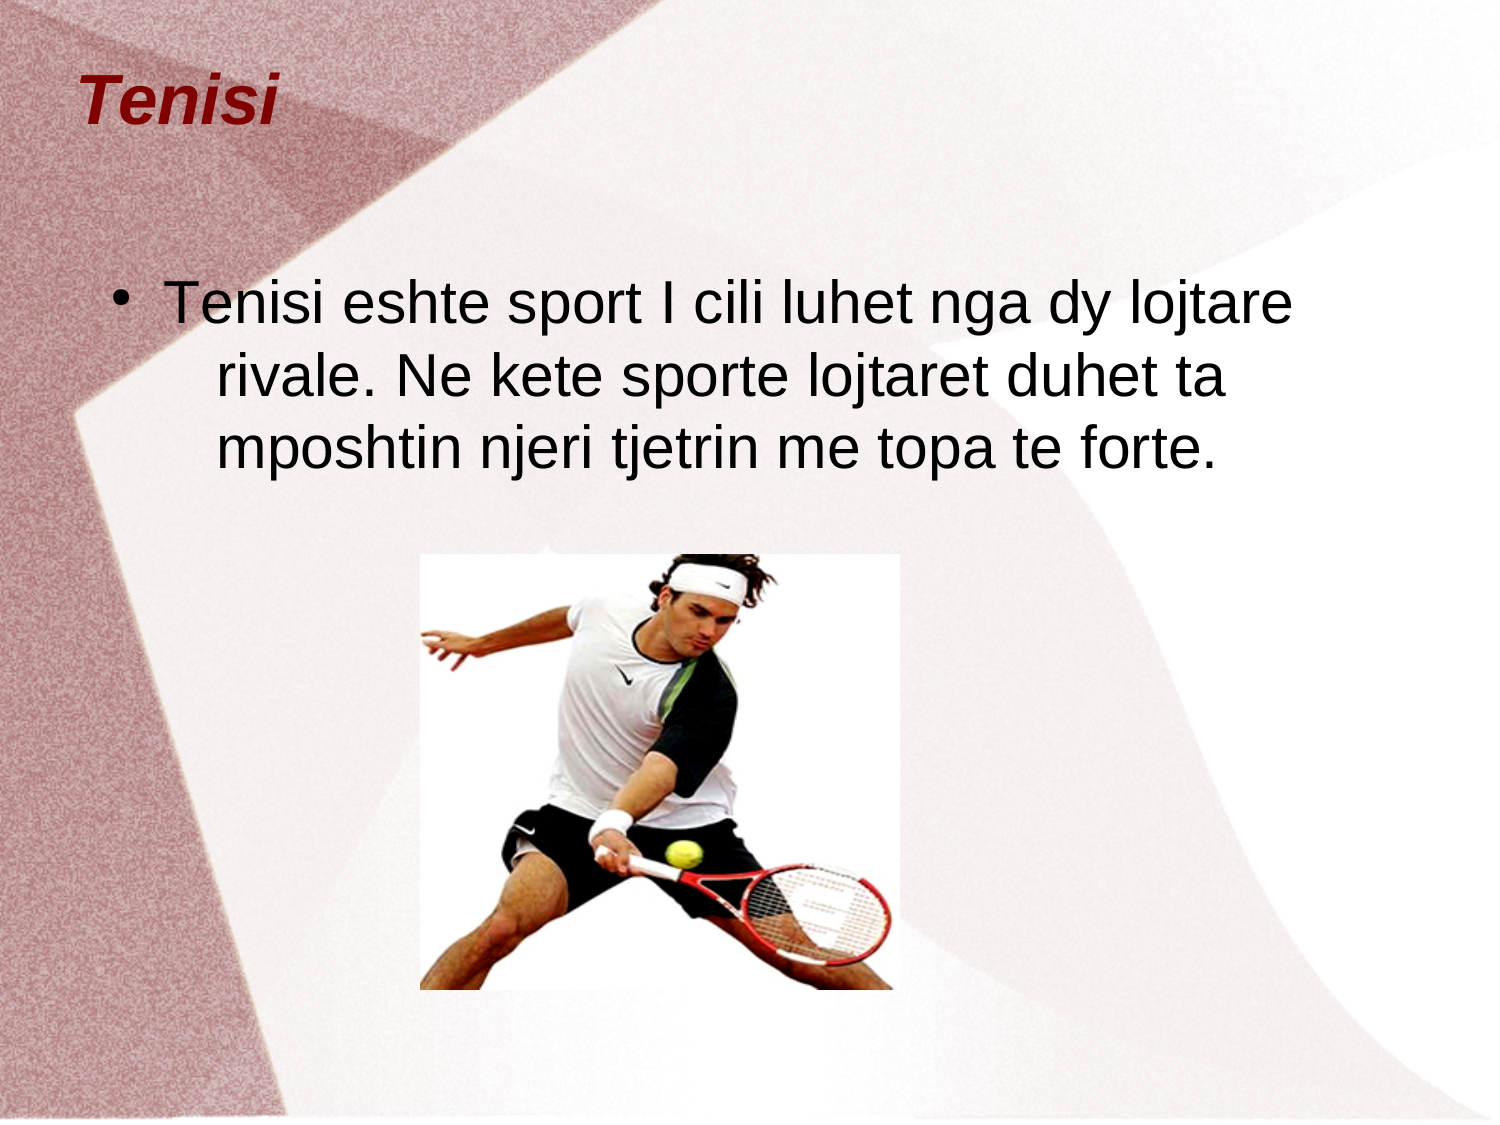

# Tenisi
Tenisi eshte sport I cili luhet nga dy lojtare rivale. Ne kete sporte lojtaret duhet ta mposhtin njeri tjetrin me topa te forte.